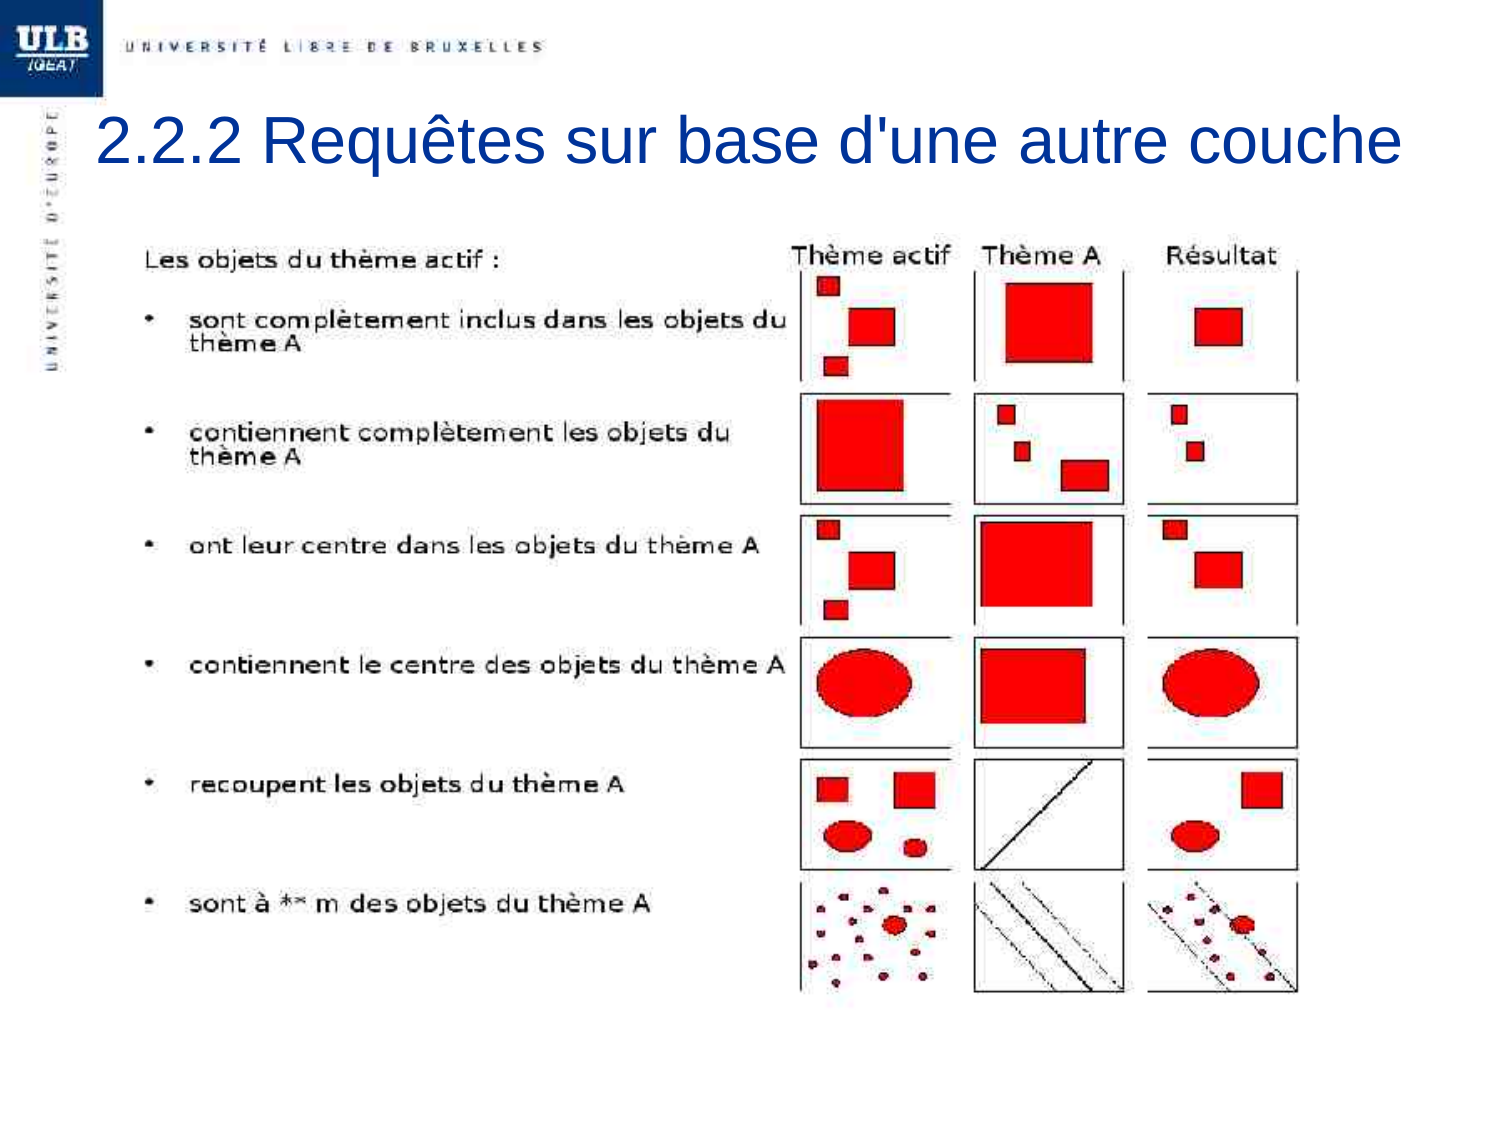

2.2.2 Requêtes sur base d'une autre couche